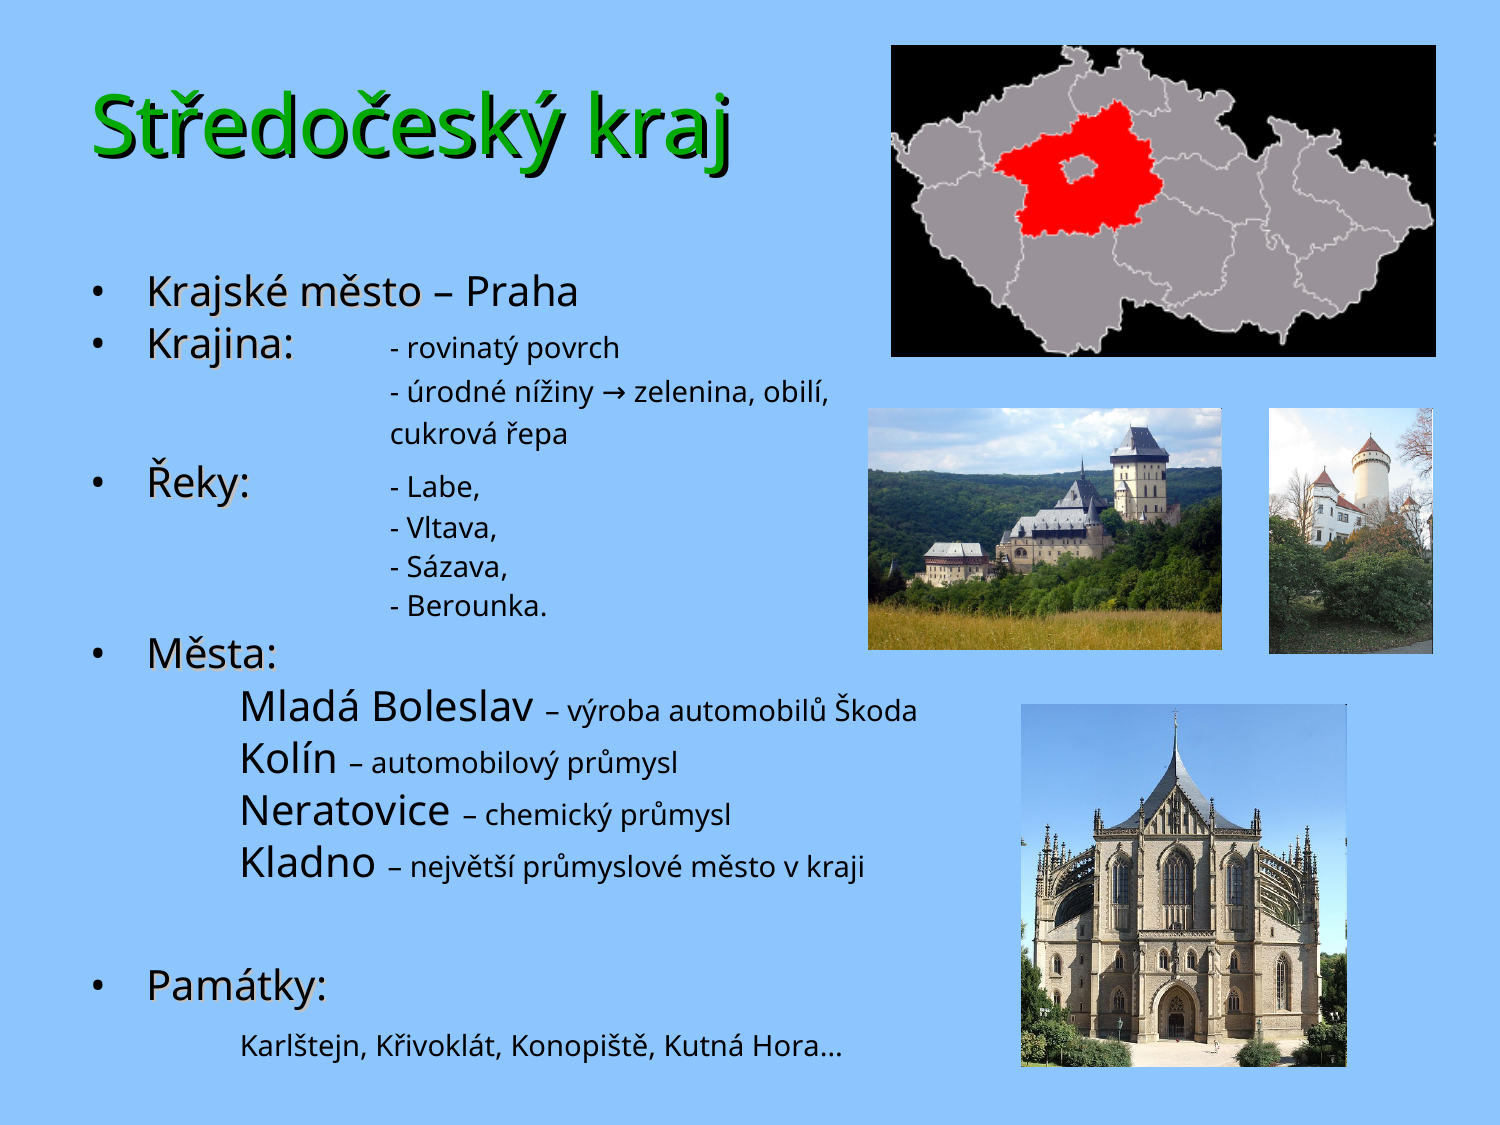

# Středočeský kraj
Krajské město – Praha
Krajina:	- rovinatý povrch
			- úrodné nížiny → zelenina, obilí, 			cukrová řepa
Řeky:	- Labe,
			- Vltava,
			- Sázava,
			- Berounka.
Města:
		Mladá Boleslav – výroba automobilů Škoda
		Kolín – automobilový průmysl
		Neratovice – chemický průmysl
		Kladno – největší průmyslové město v kraji
Památky:
		Karlštejn, Křivoklát, Konopiště, Kutná Hora…